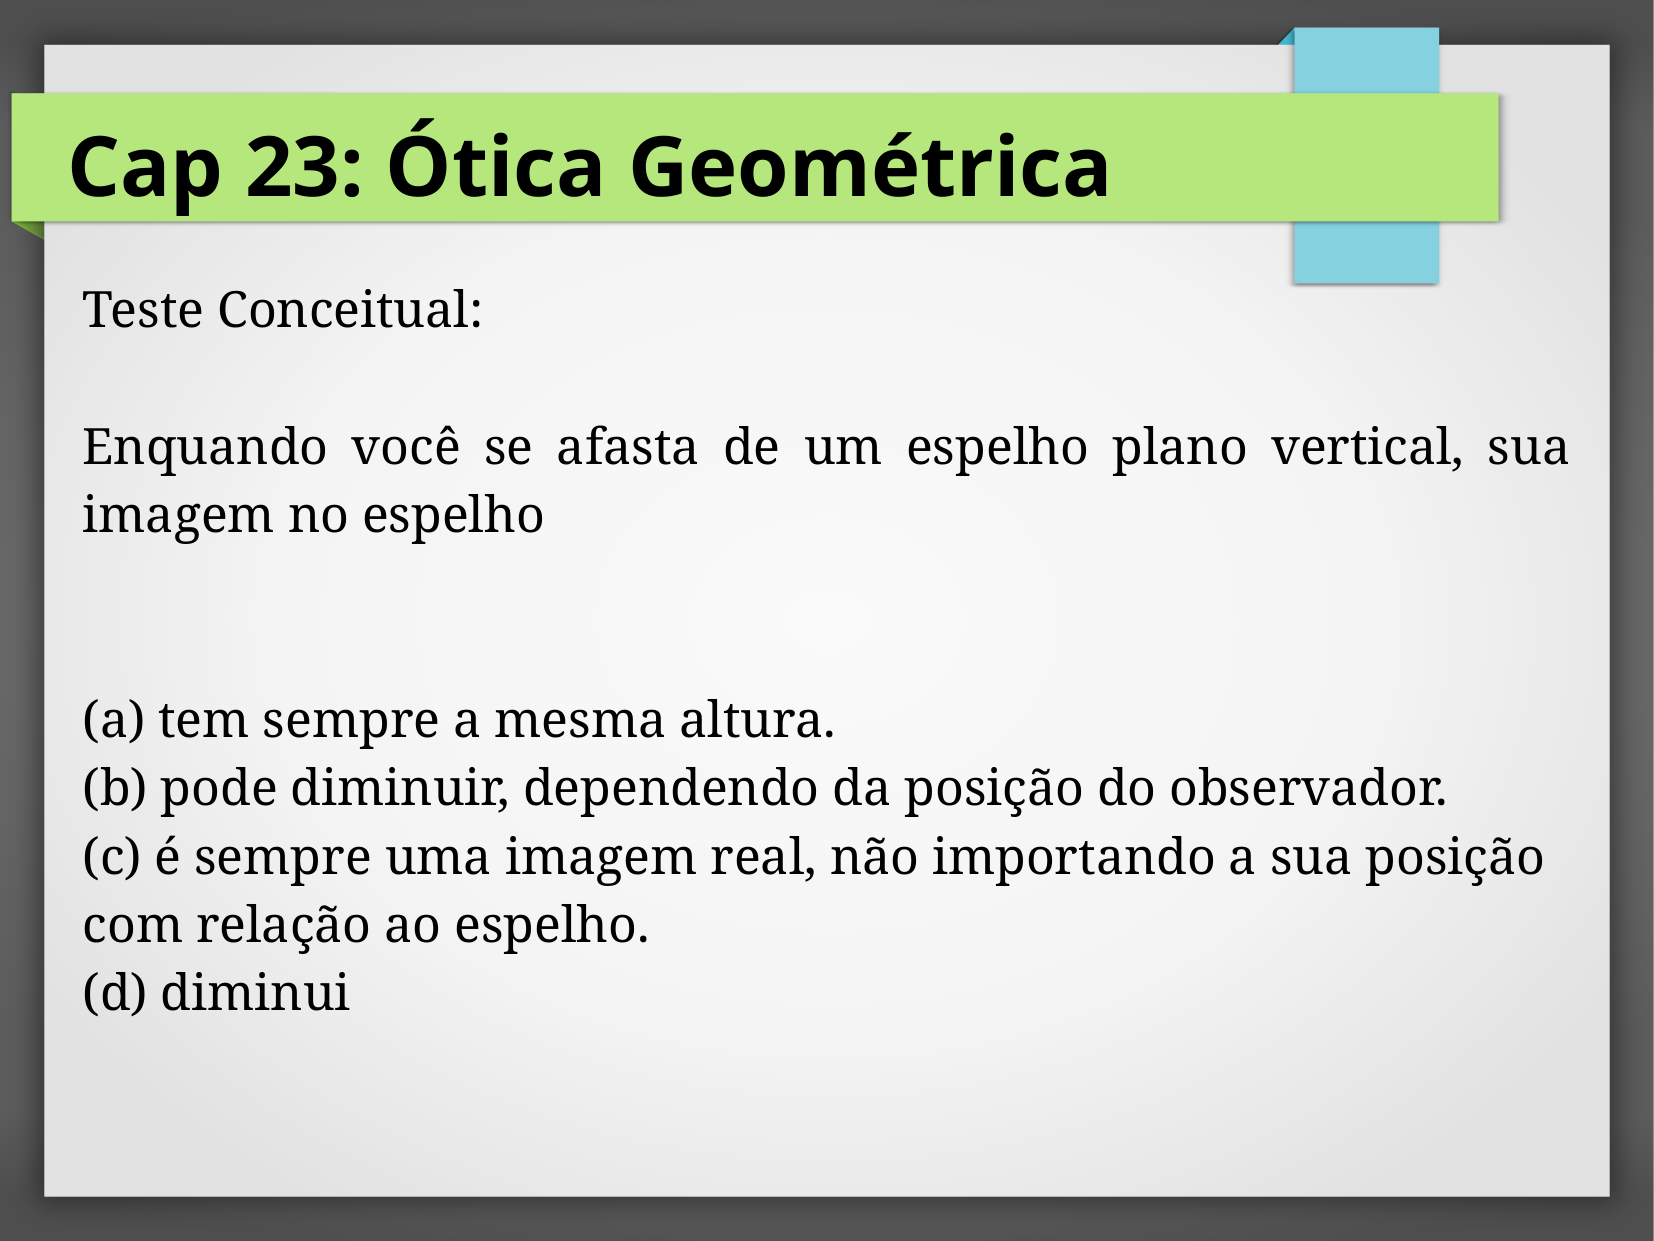

Cap 23: Ótica Geométrica
Teste Conceitual:
Enquando você se afasta de um espelho plano vertical, sua imagem no espelho
(a) tem sempre a mesma altura.
(b) pode diminuir, dependendo da posição do observador.
(c) é sempre uma imagem real, não importando a sua posição com relação ao espelho.
(d) diminui